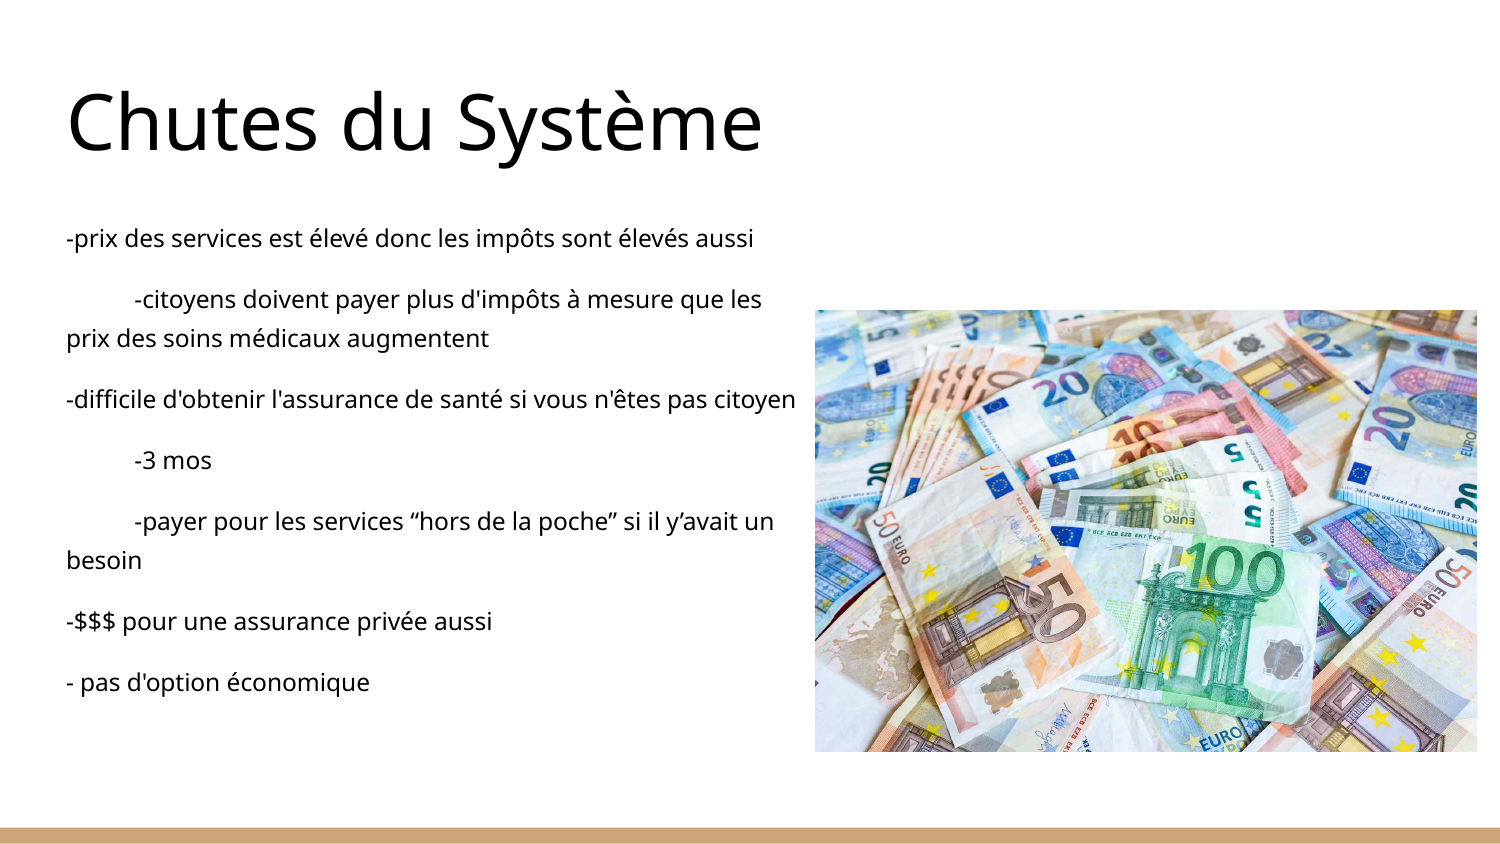

# Chutes du Système
-prix des services est élevé donc les impôts sont élevés aussi
	-citoyens doivent payer plus d'impôts à mesure que les prix des soins médicaux augmentent
-difficile d'obtenir l'assurance de santé si vous n'êtes pas citoyen
	-3 mos
	-payer pour les services “hors de la poche” si il y’avait un besoin
-$$$ pour une assurance privée aussi
- pas d'option économique